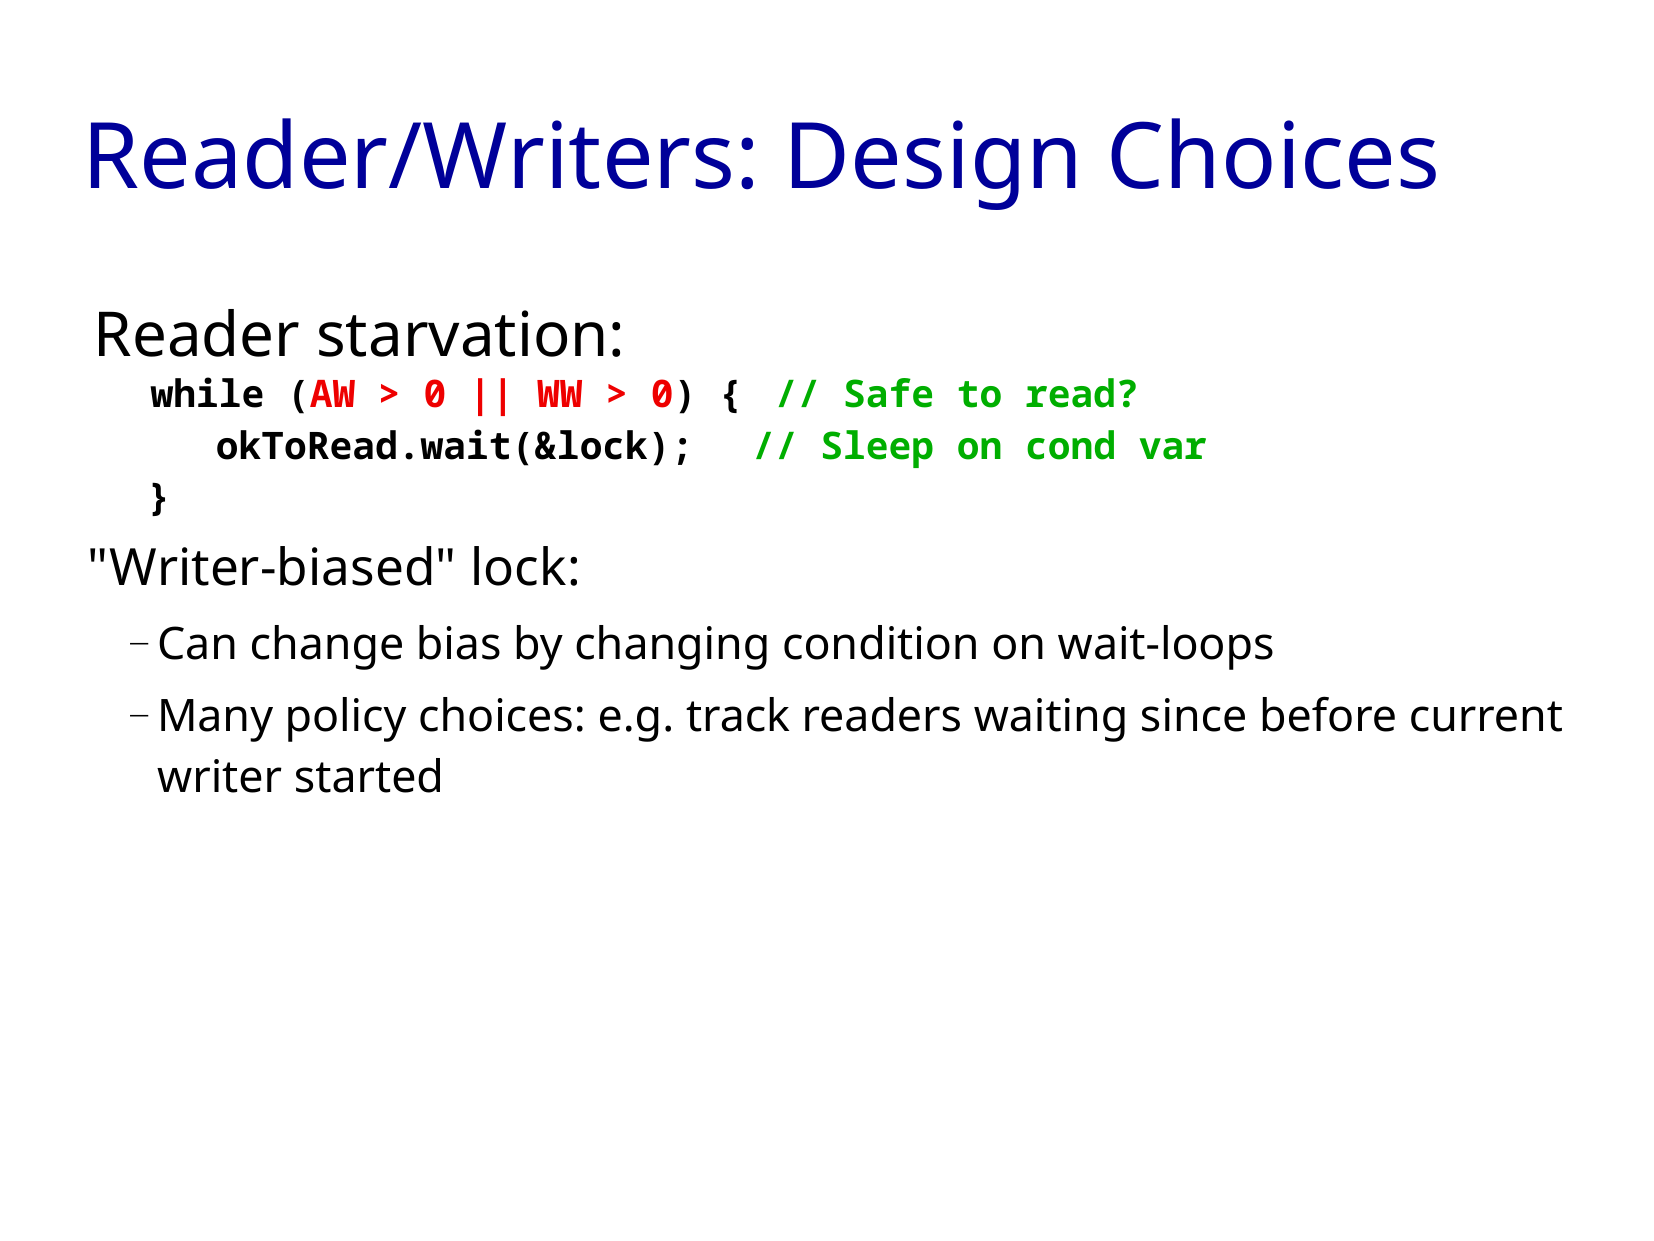

# Reader/Writers: Design Choices
Reader starvation:
 while (AW > 0 || WW > 0) {	 // Safe to read?
		 okToRead.wait(&lock);	// Sleep on cond var
	}
"Writer-biased" lock:
Can change bias by changing condition on wait-loops
Many policy choices: e.g. track readers waiting since before current writer started